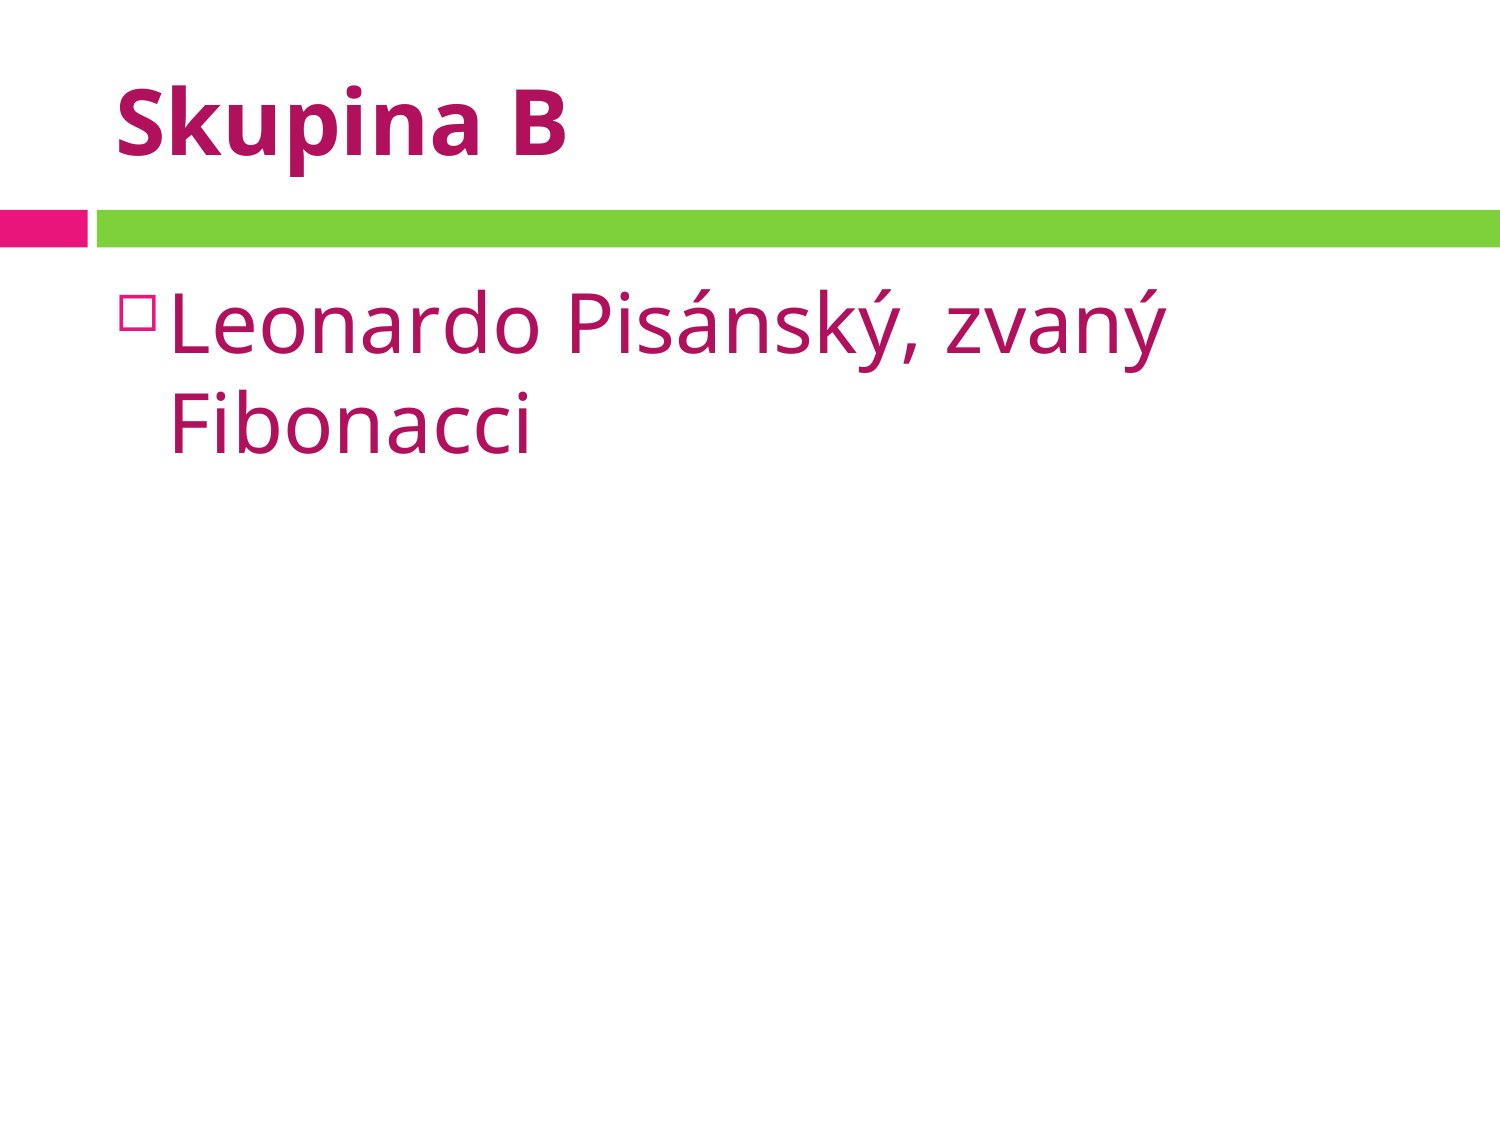

# Skupina B
Leonardo Pisánský, zvaný Fibonacci